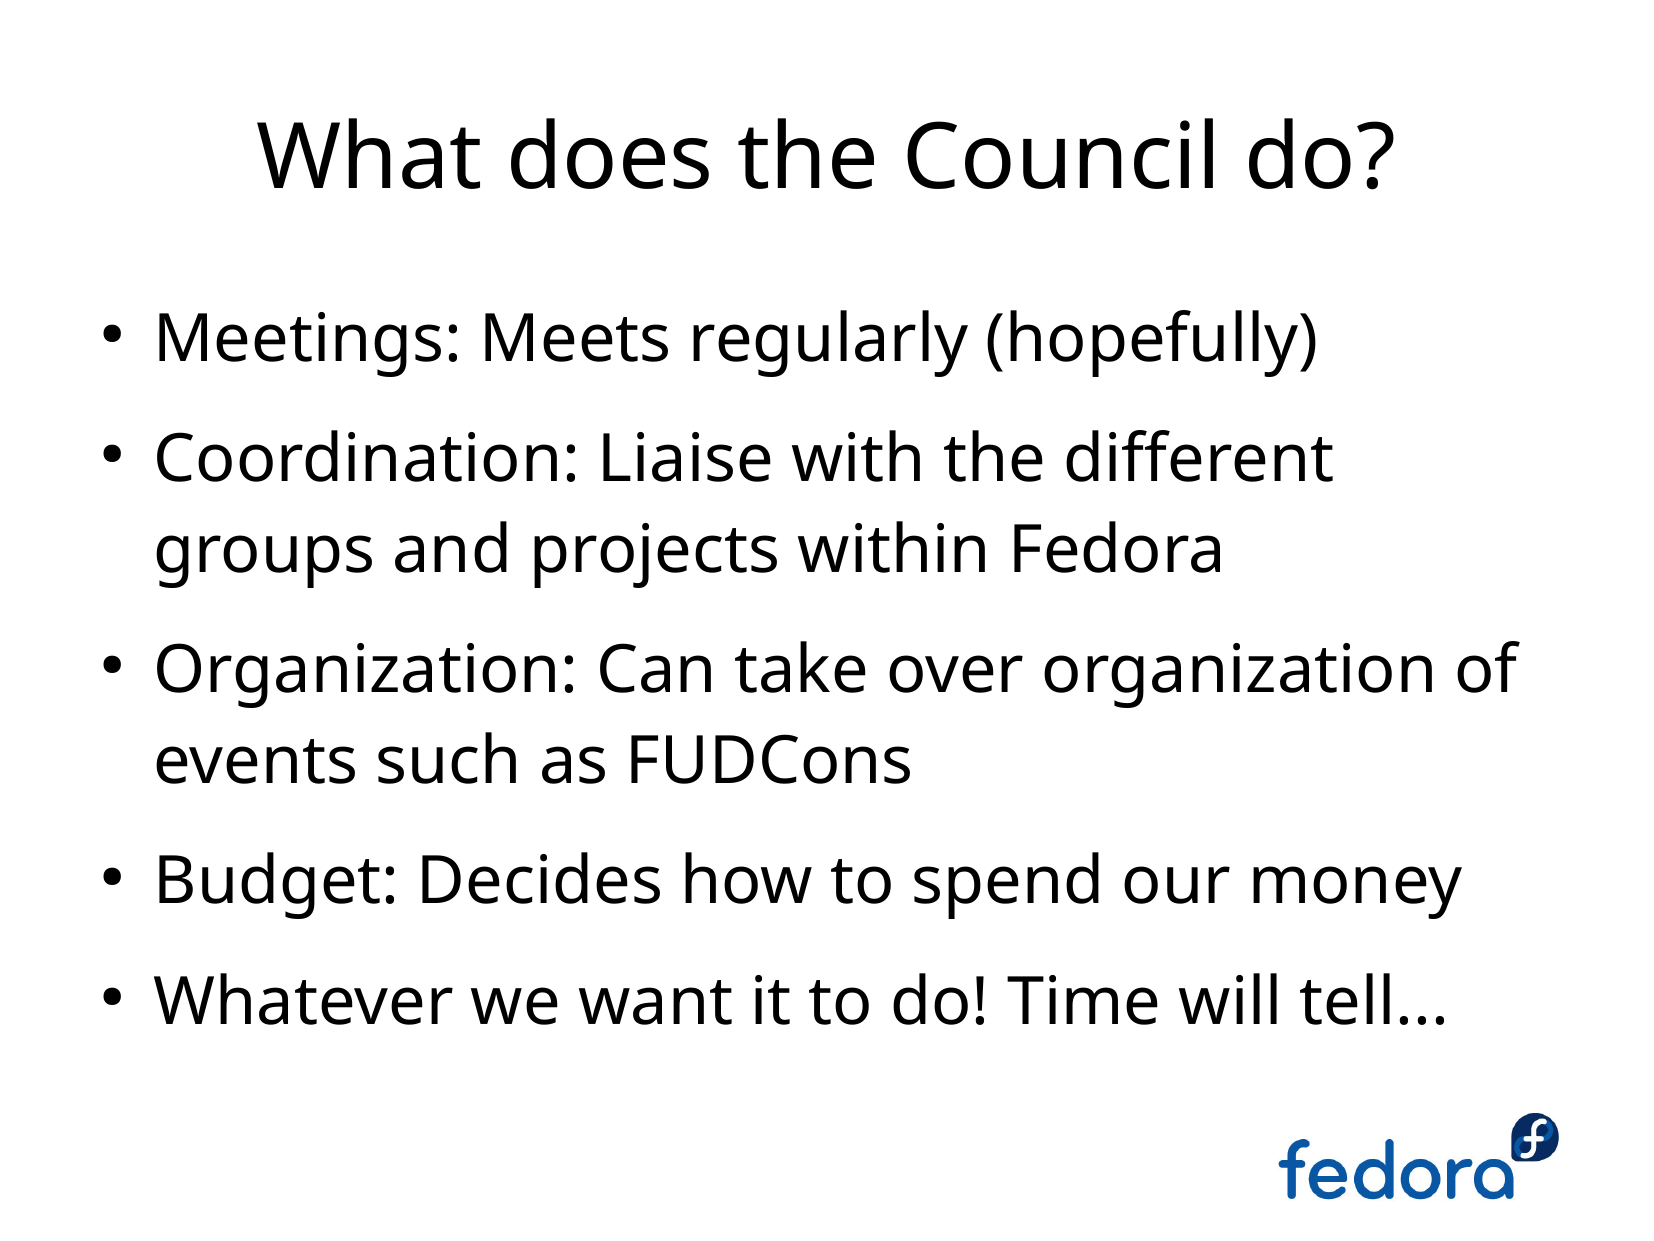

# What does the Council do?
Meetings: Meets regularly (hopefully)
Coordination: Liaise with the different groups and projects within Fedora
Organization: Can take over organization of events such as FUDCons
Budget: Decides how to spend our money
Whatever we want it to do! Time will tell...